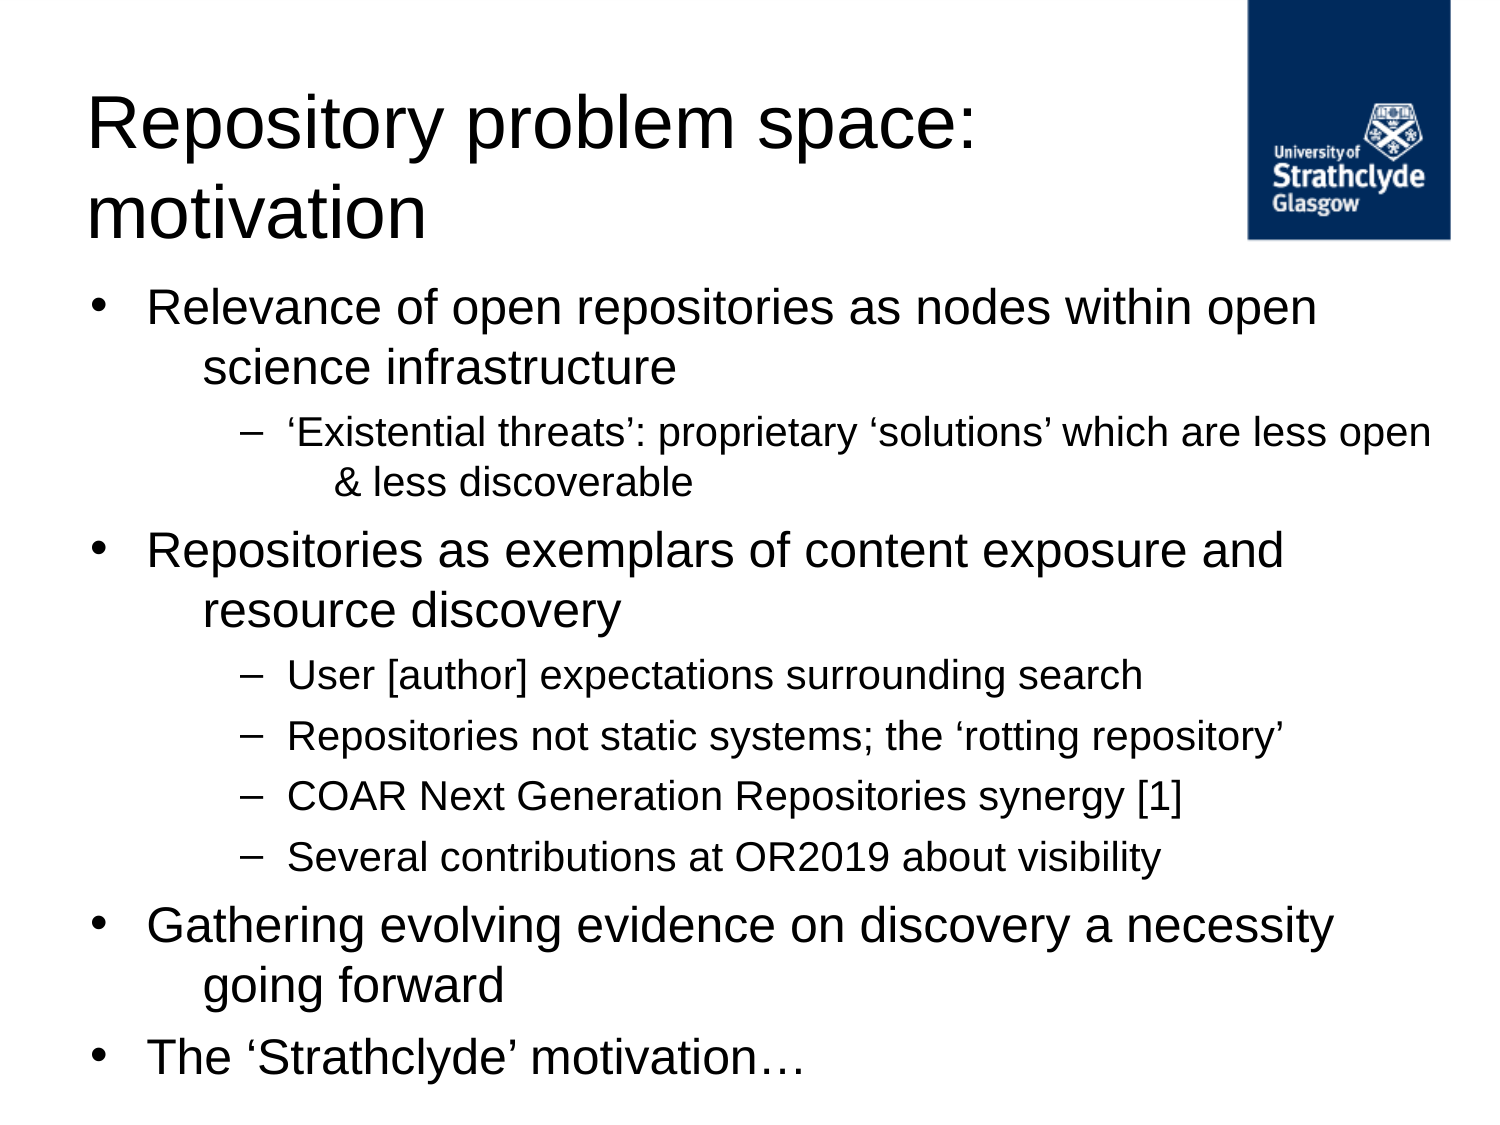

Repository problem space:
motivation
# Relevance of open repositories as nodes within open science infrastructure
‘Existential threats’: proprietary ‘solutions’ which are less open & less discoverable
Repositories as exemplars of content exposure and resource discovery
User [author] expectations surrounding search
Repositories not static systems; the ‘rotting repository’
COAR Next Generation Repositories synergy [1]
Several contributions at OR2019 about visibility
Gathering evolving evidence on discovery a necessity going forward
The ‘Strathclyde’ motivation…